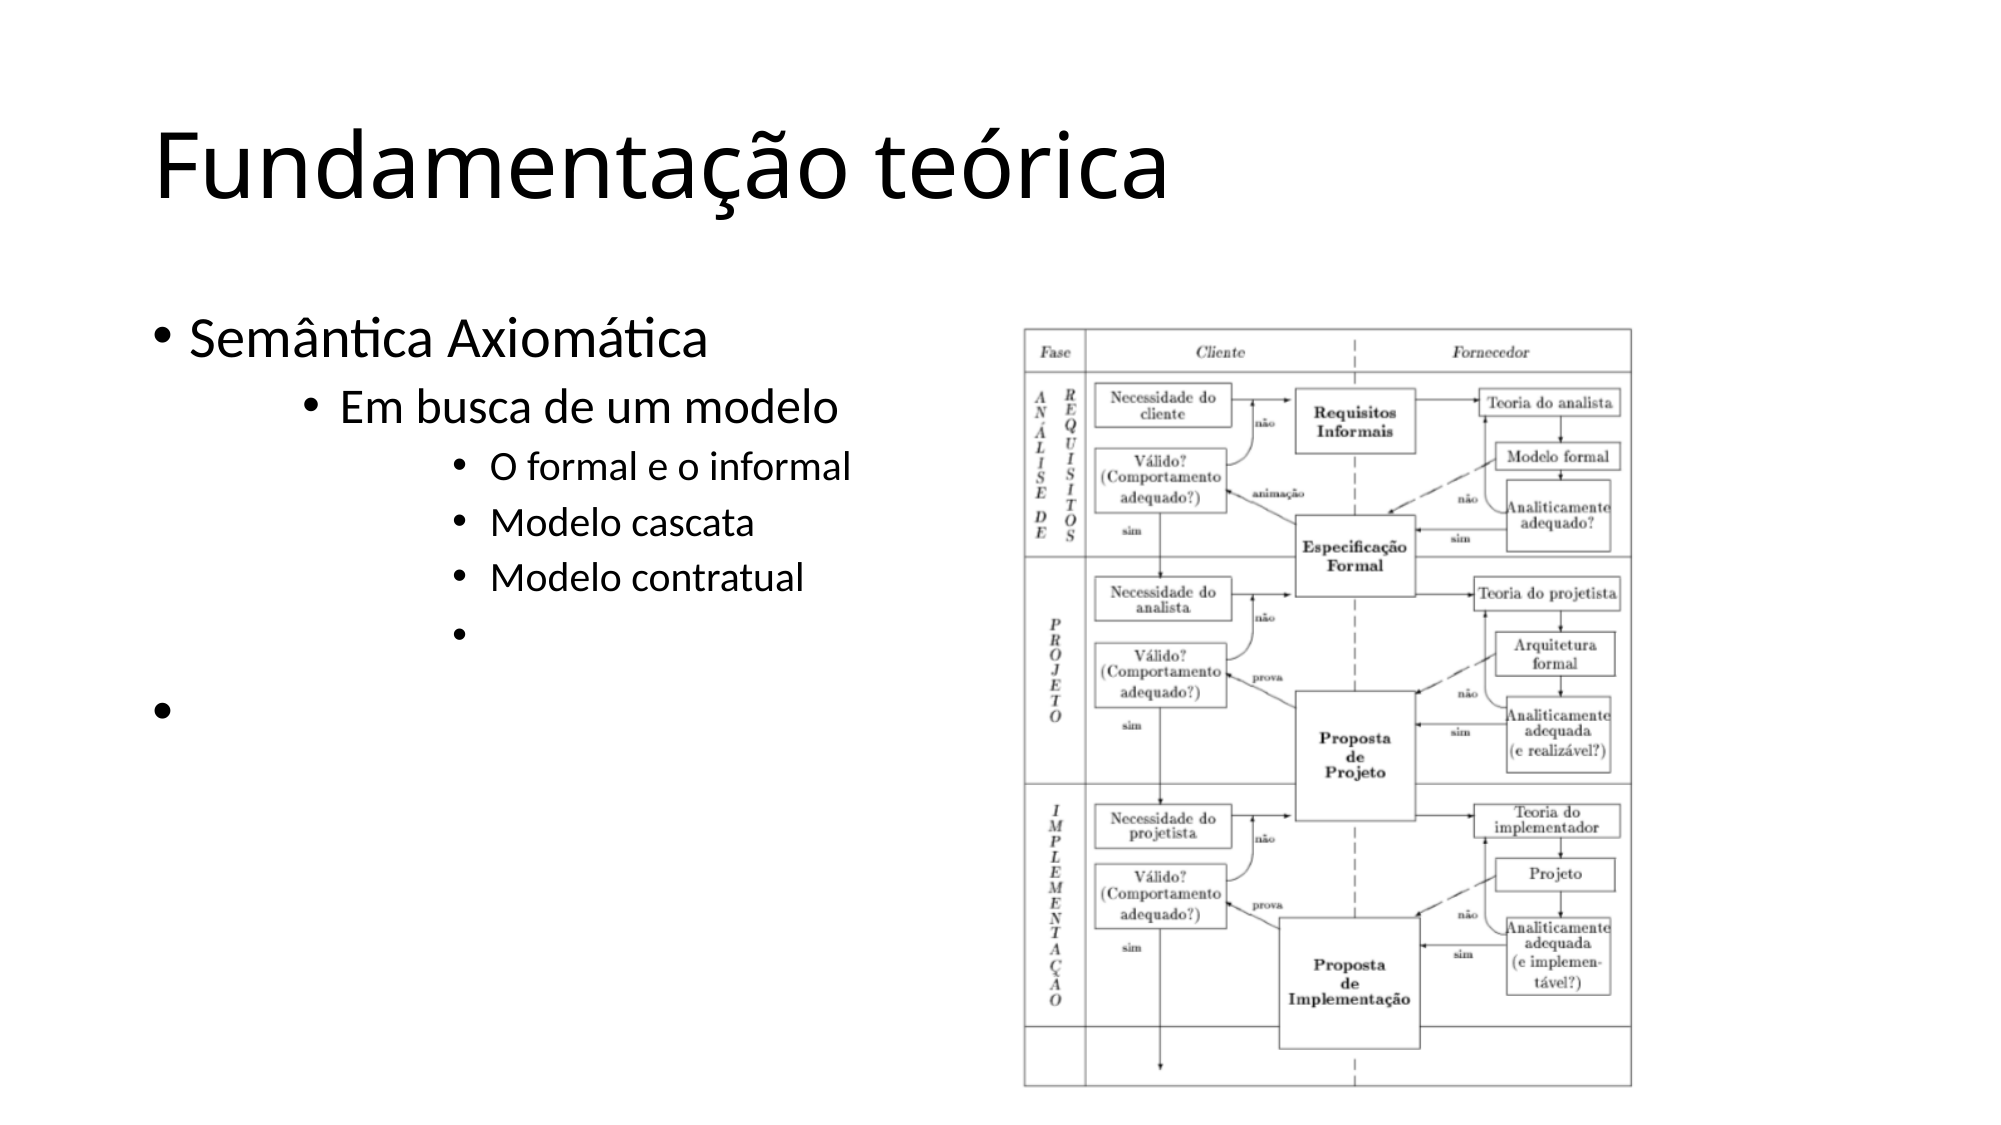

# Fundamentação teórica
Semântica Axiomática
Em busca de um modelo
O formal e o informal
Modelo cascata
Modelo contratual